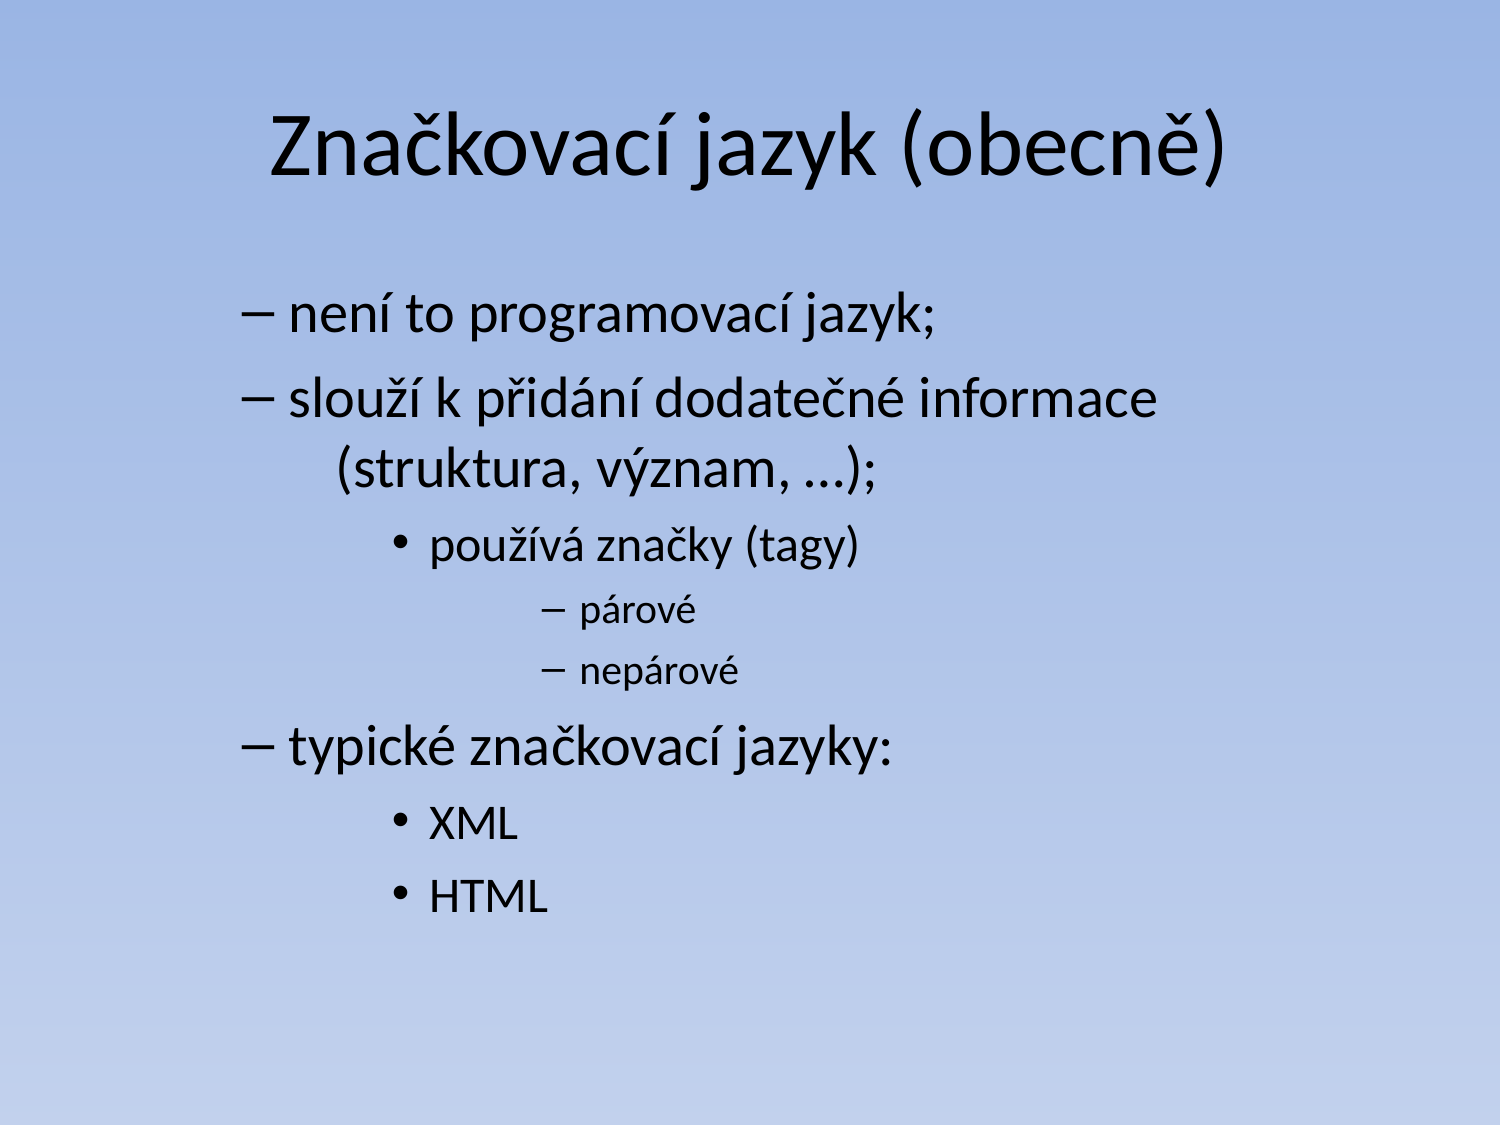

# Značkovací jazyk (obecně)
není to programovací jazyk;
slouží k přidání dodatečné informace (struktura, význam, …);
používá značky (tagy)
párové
nepárové
typické značkovací jazyky:
XML
HTML